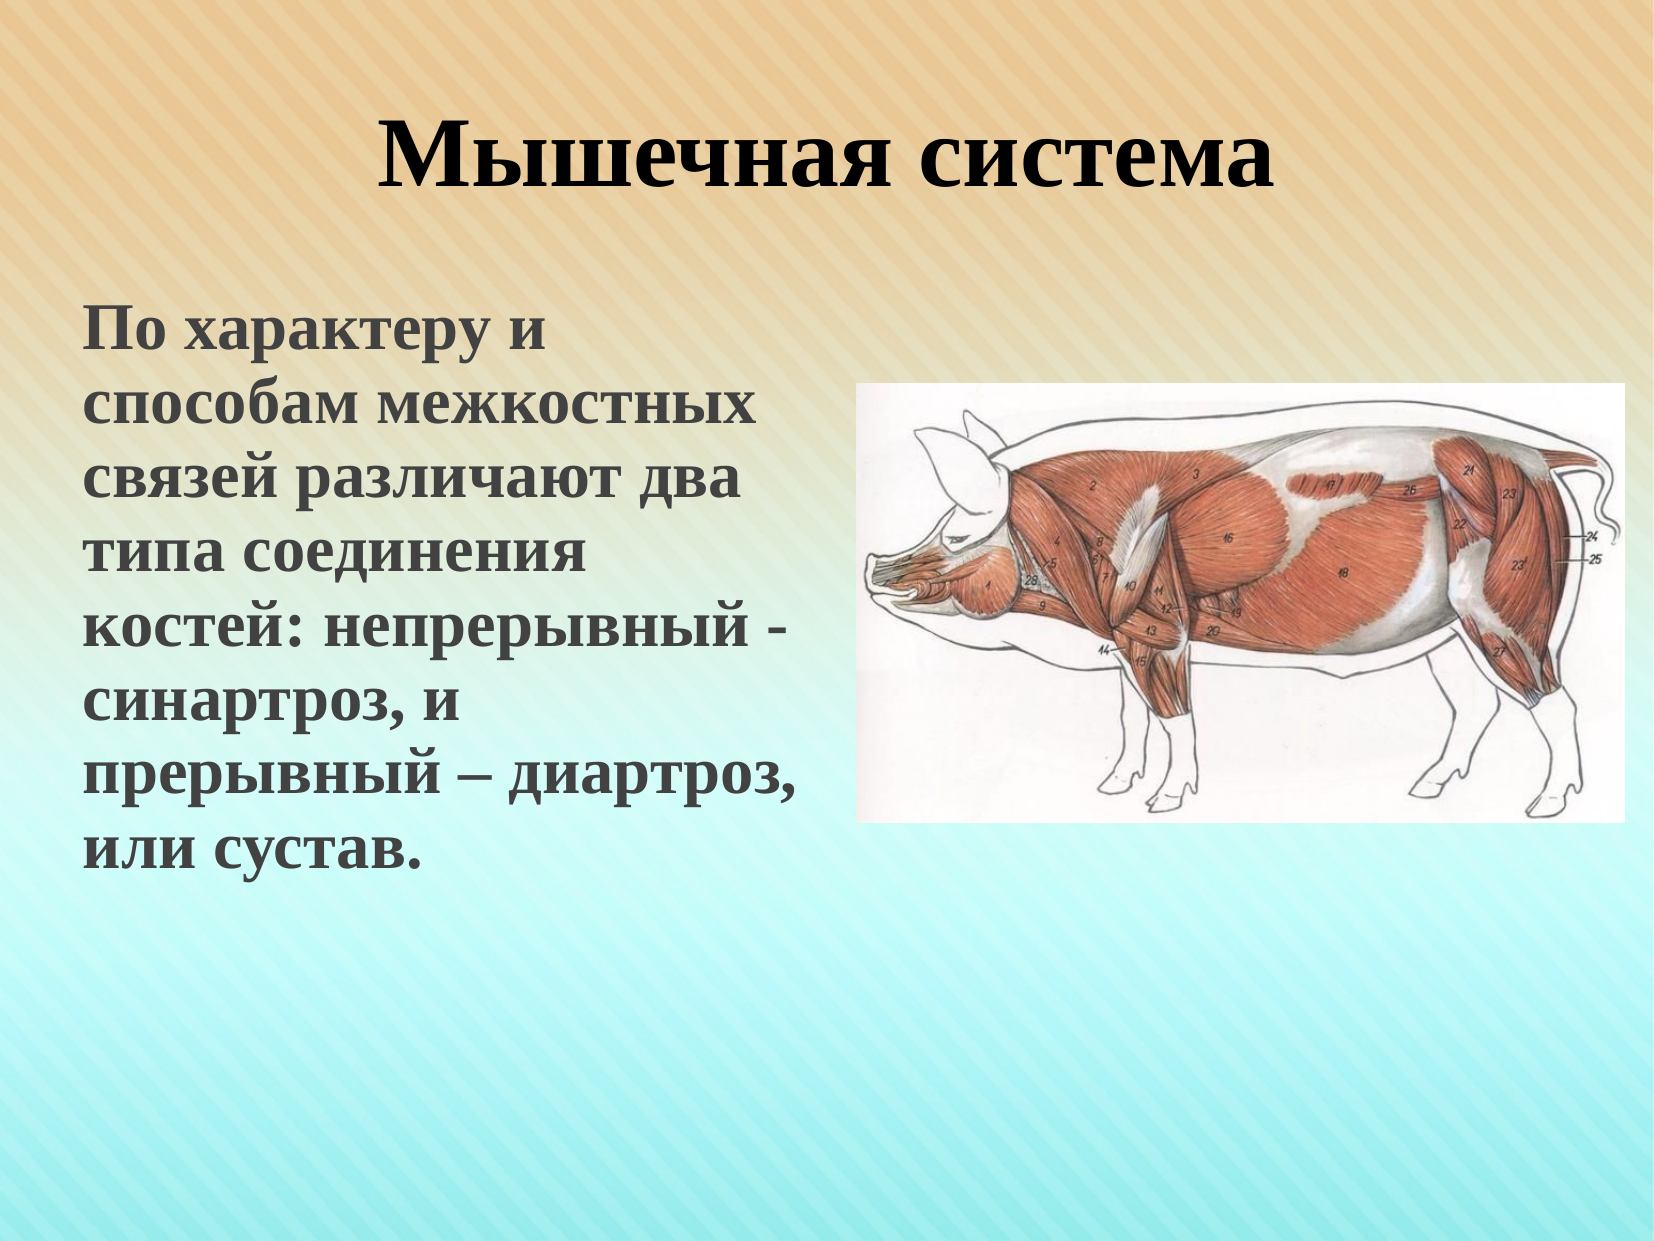

# Мышечная система
По характеру и способам межкостных связей различают два типа соединения костей: непрерывный - синартроз, и прерывный – диартроз, или сустав.